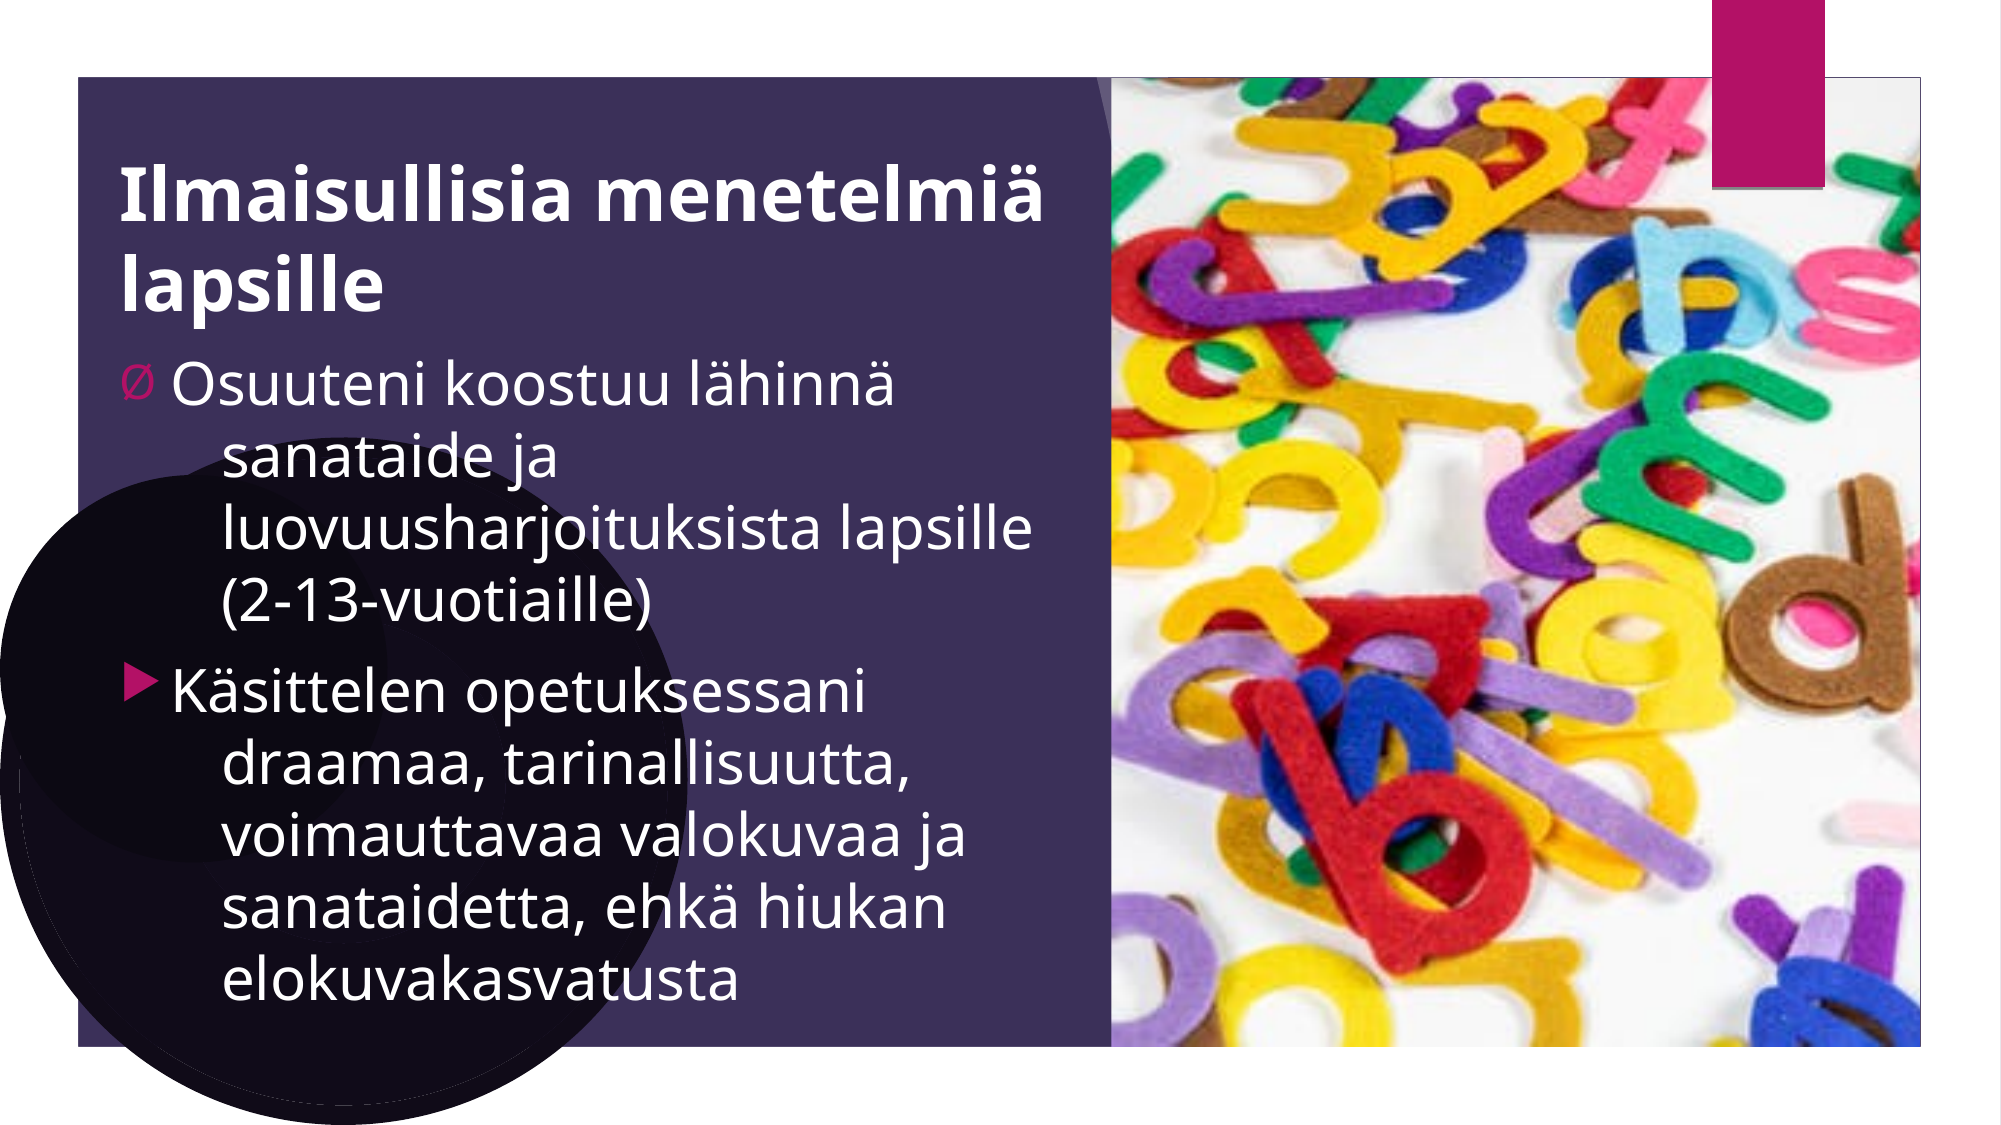

# Ilmaisullisia menetelmiä lapsille
Osuuteni koostuu lähinnä sanataide ja luovuusharjoituksista lapsille (2-13-vuotiaille)
Käsittelen opetuksessani draamaa, tarinallisuutta, voimauttavaa valokuvaa ja sanataidetta, ehkä hiukan elokuvakasvatusta